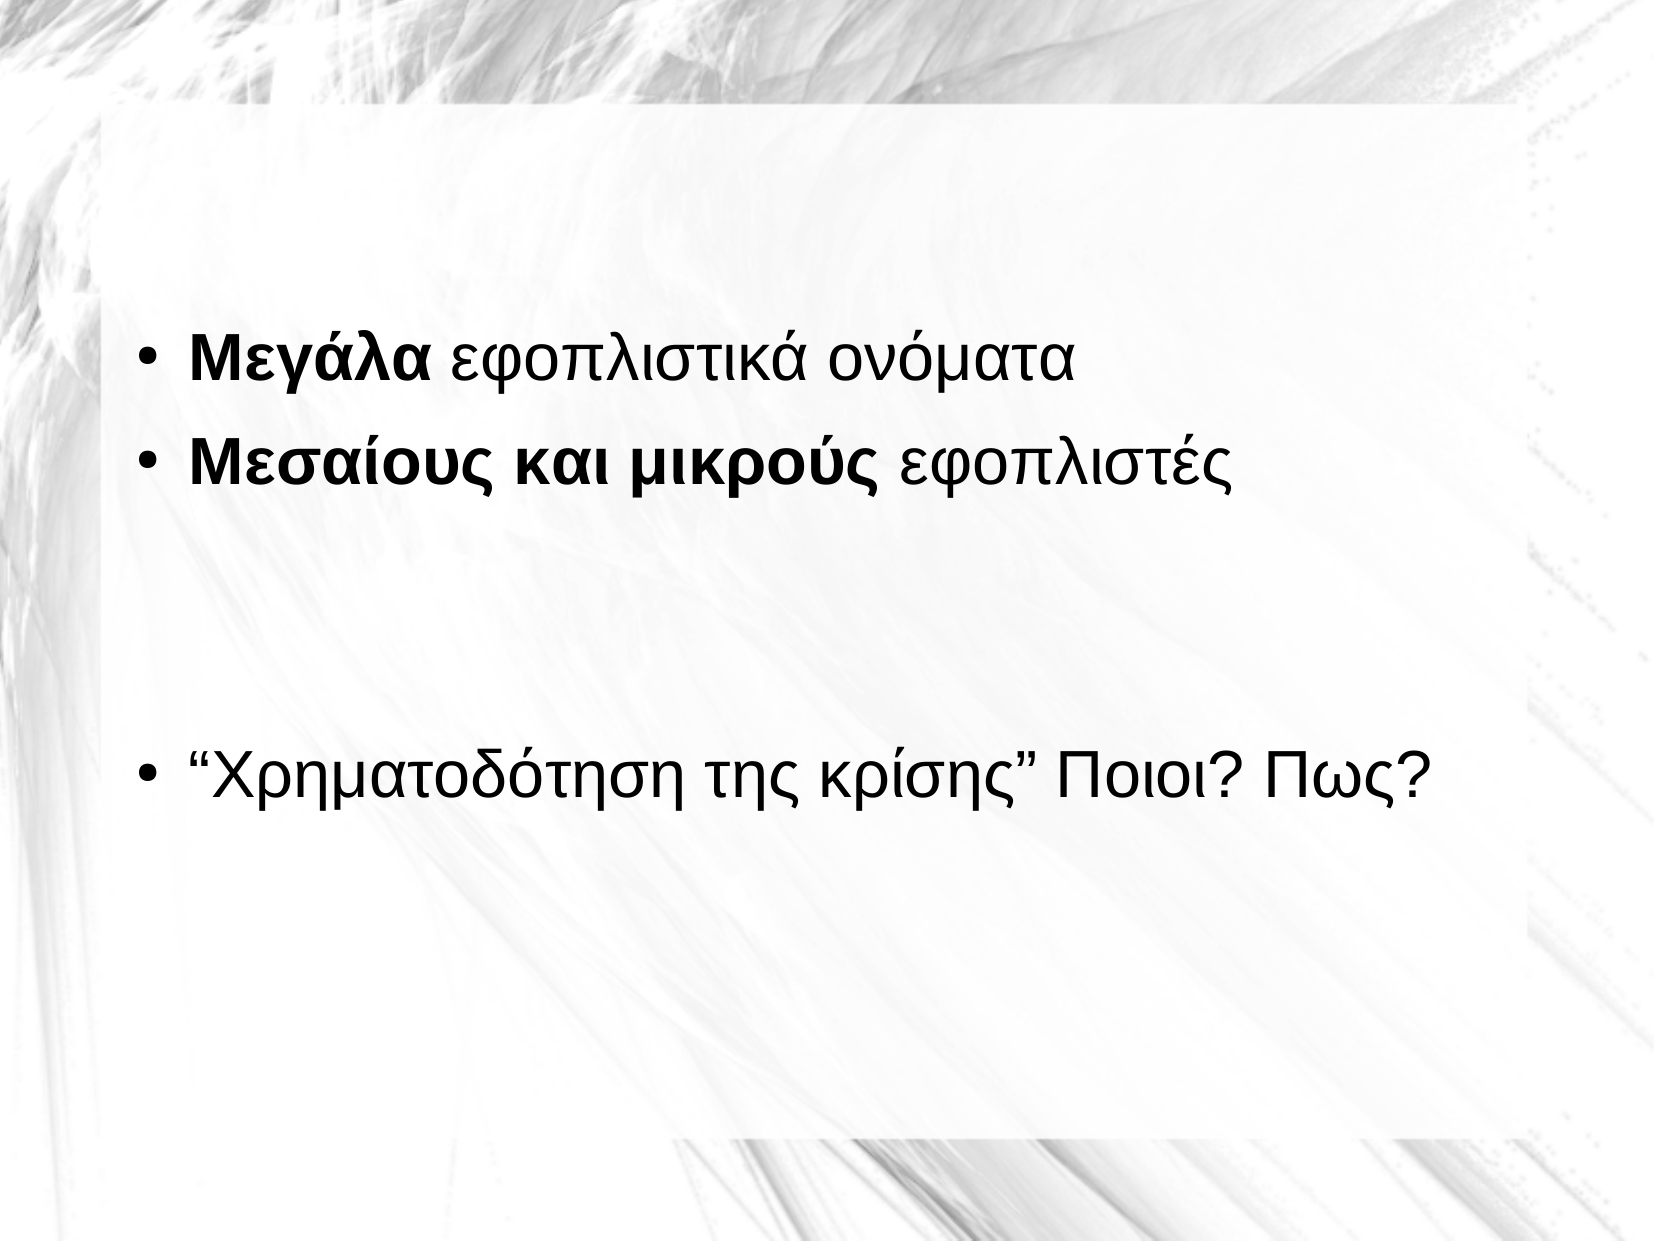

# Μεγάλα εφοπλιστικά ονόματα
Μεσαίους και μικρούς εφοπλιστές
“Χρηματοδότηση της κρίσης” Ποιοι? Πως?